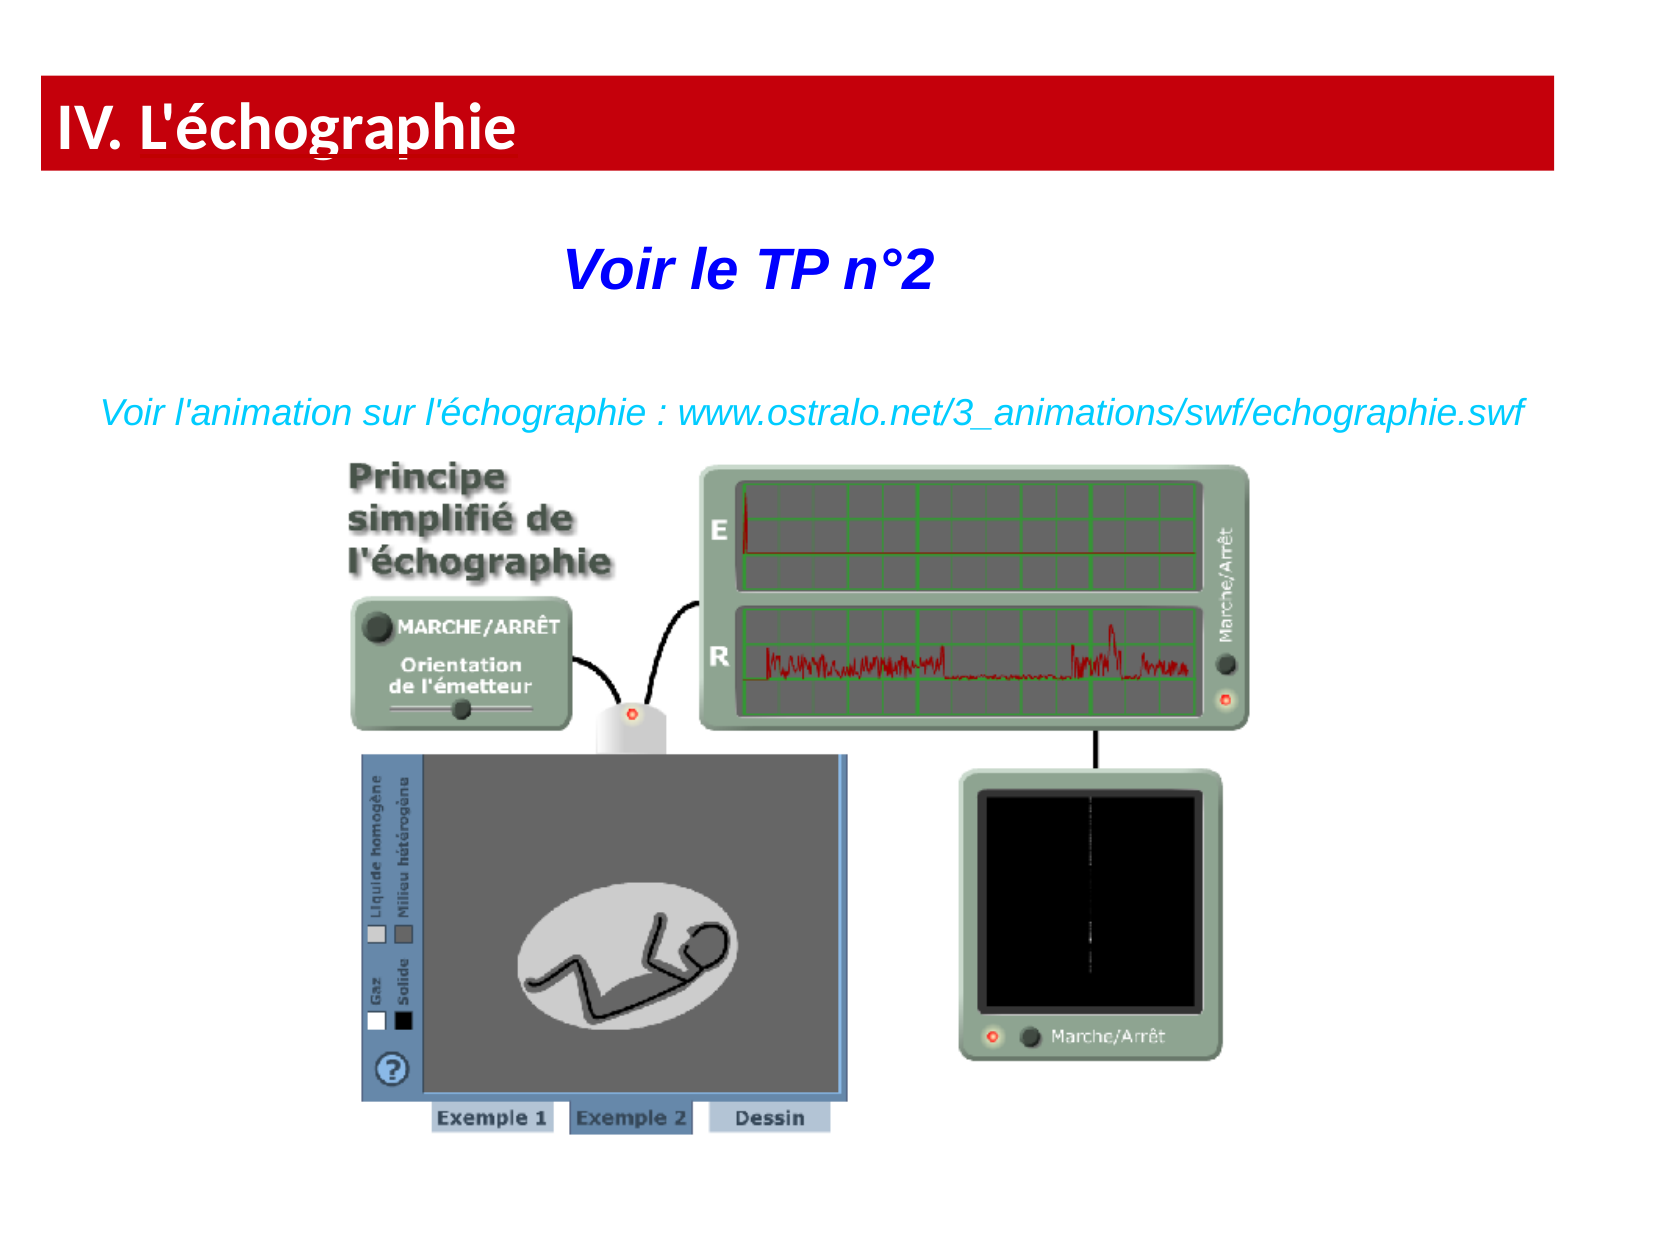

IV. L'échographie
Voir le TP n°2
Voir l'animation sur l'échographie : www.ostralo.net/3_animations/swf/echographie.swf